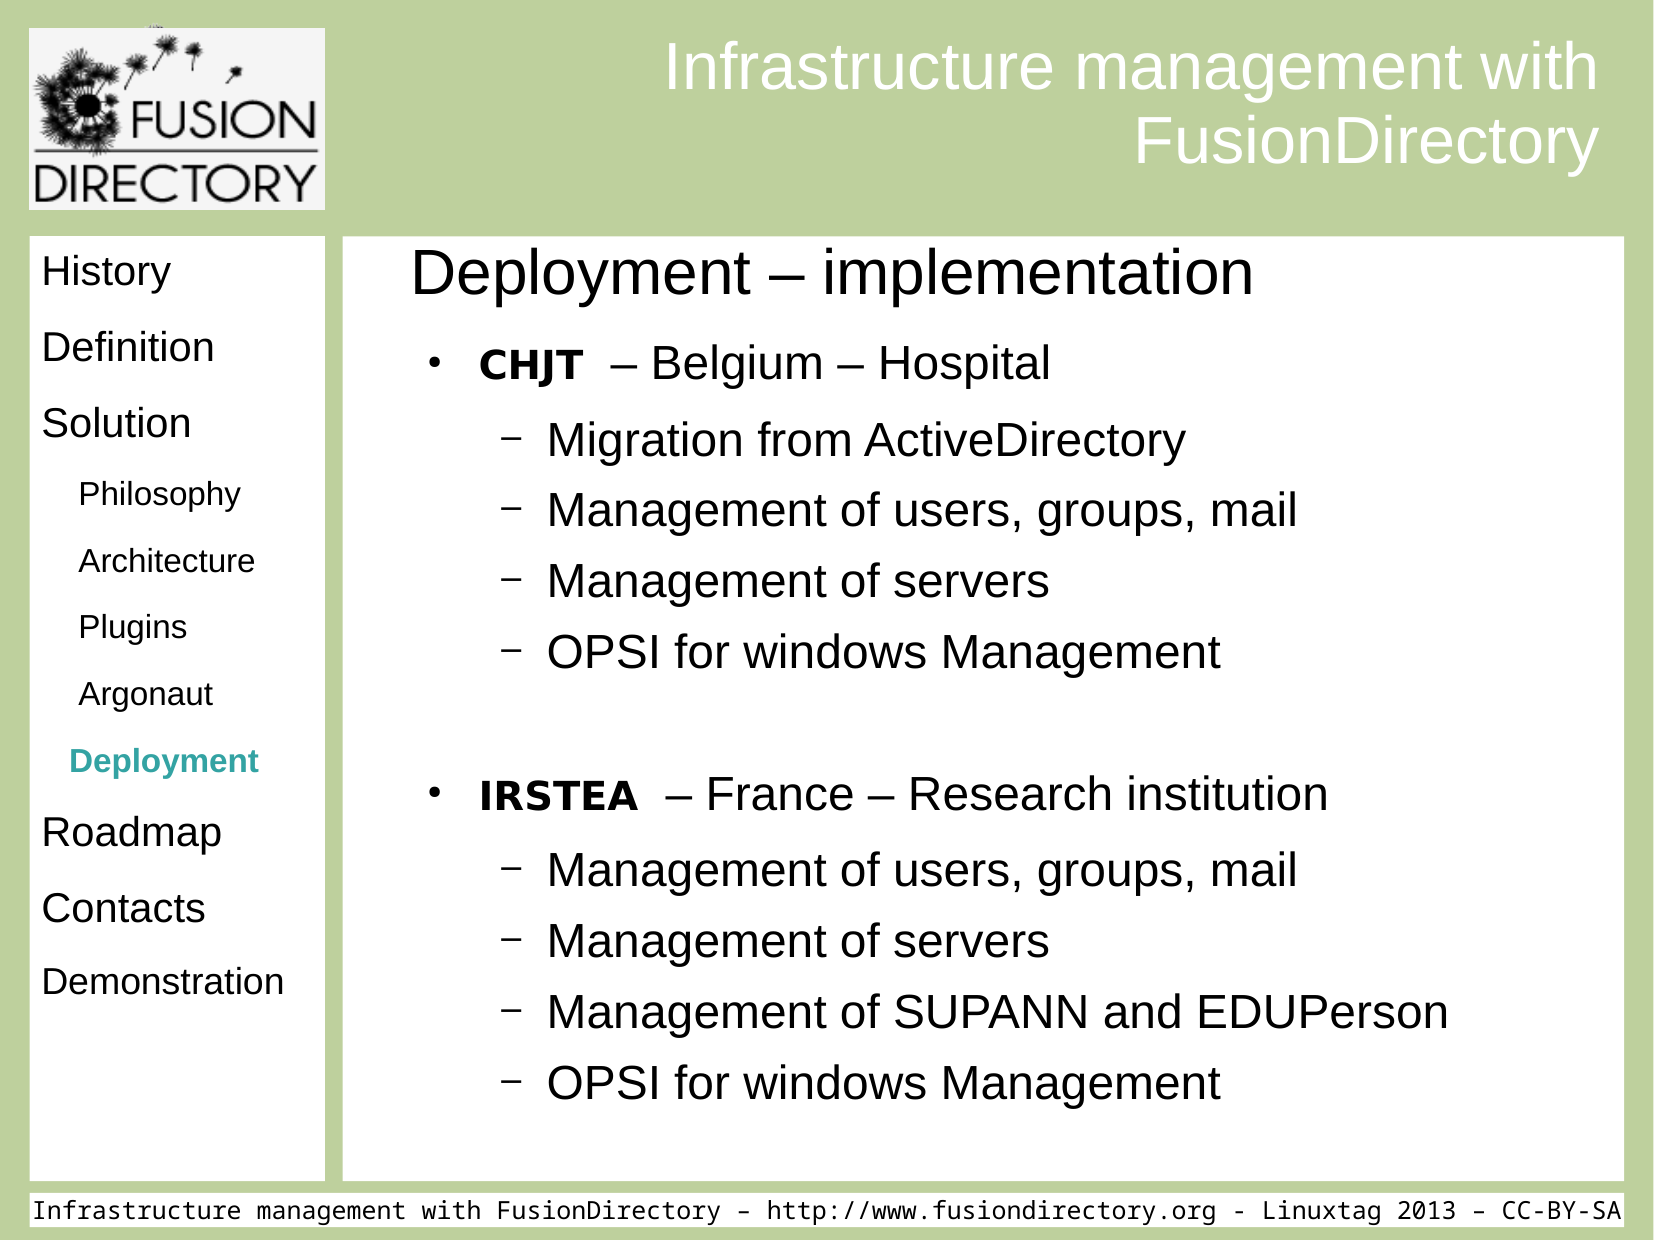

# Infrastructure management with FusionDirectory
History
Definition
Solution
 Philosophy
 Architecture
 Plugins
 Argonaut
 Deployment
Roadmap
Contacts
Demonstration
Deployment – implementation
CHJT – Belgium – Hospital
Migration from ActiveDirectory
Management of users, groups, mail
Management of servers
OPSI for windows Management
IRSTEA – France – Research institution
Management of users, groups, mail
Management of servers
Management of SUPANN and EDUPerson
OPSI for windows Management